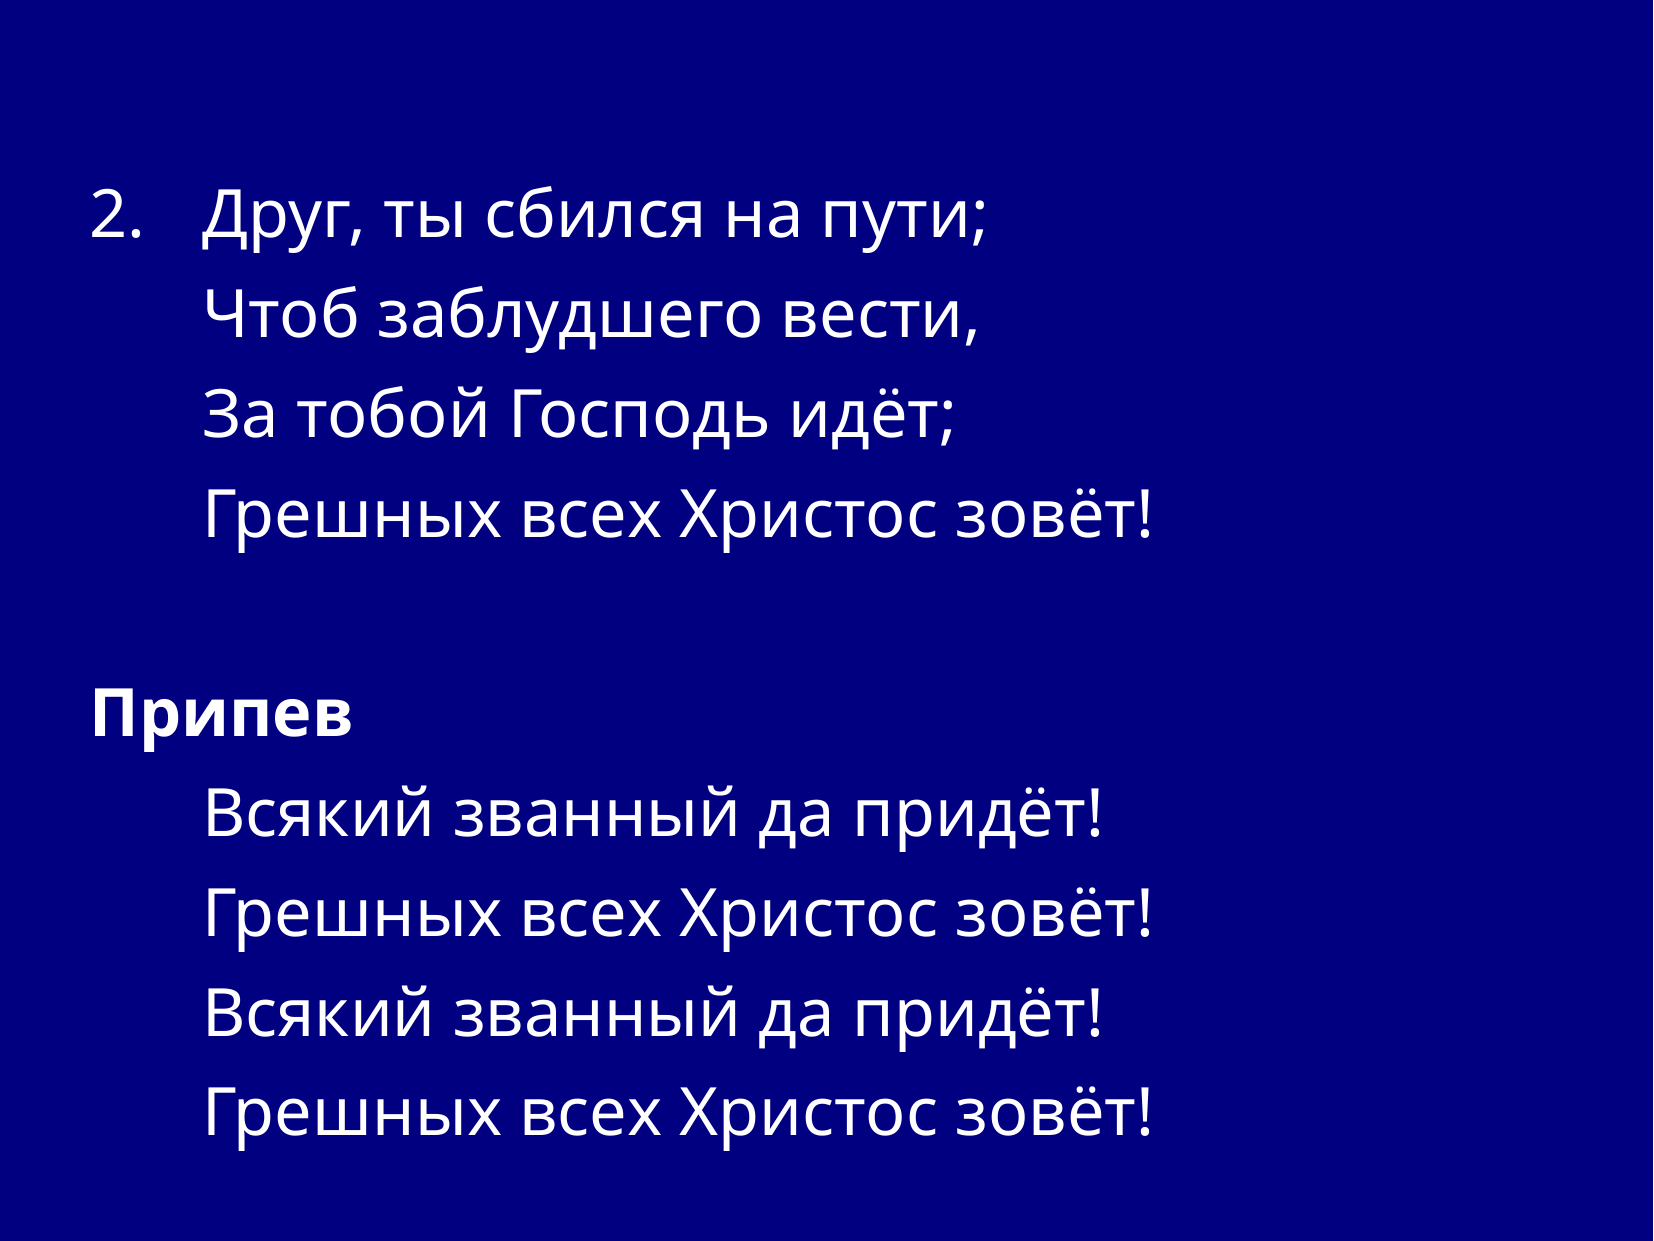

2.	Друг, ты сбился на пути;
	Чтоб заблудшего вести,
	За тобой Господь идёт;
	Грешных всех Христос зовёт!
Припев
	Всякий званный да придёт!
	Грешных всех Христос зовёт!
	Всякий званный да придёт!
	Грешных всех Христос зовёт!